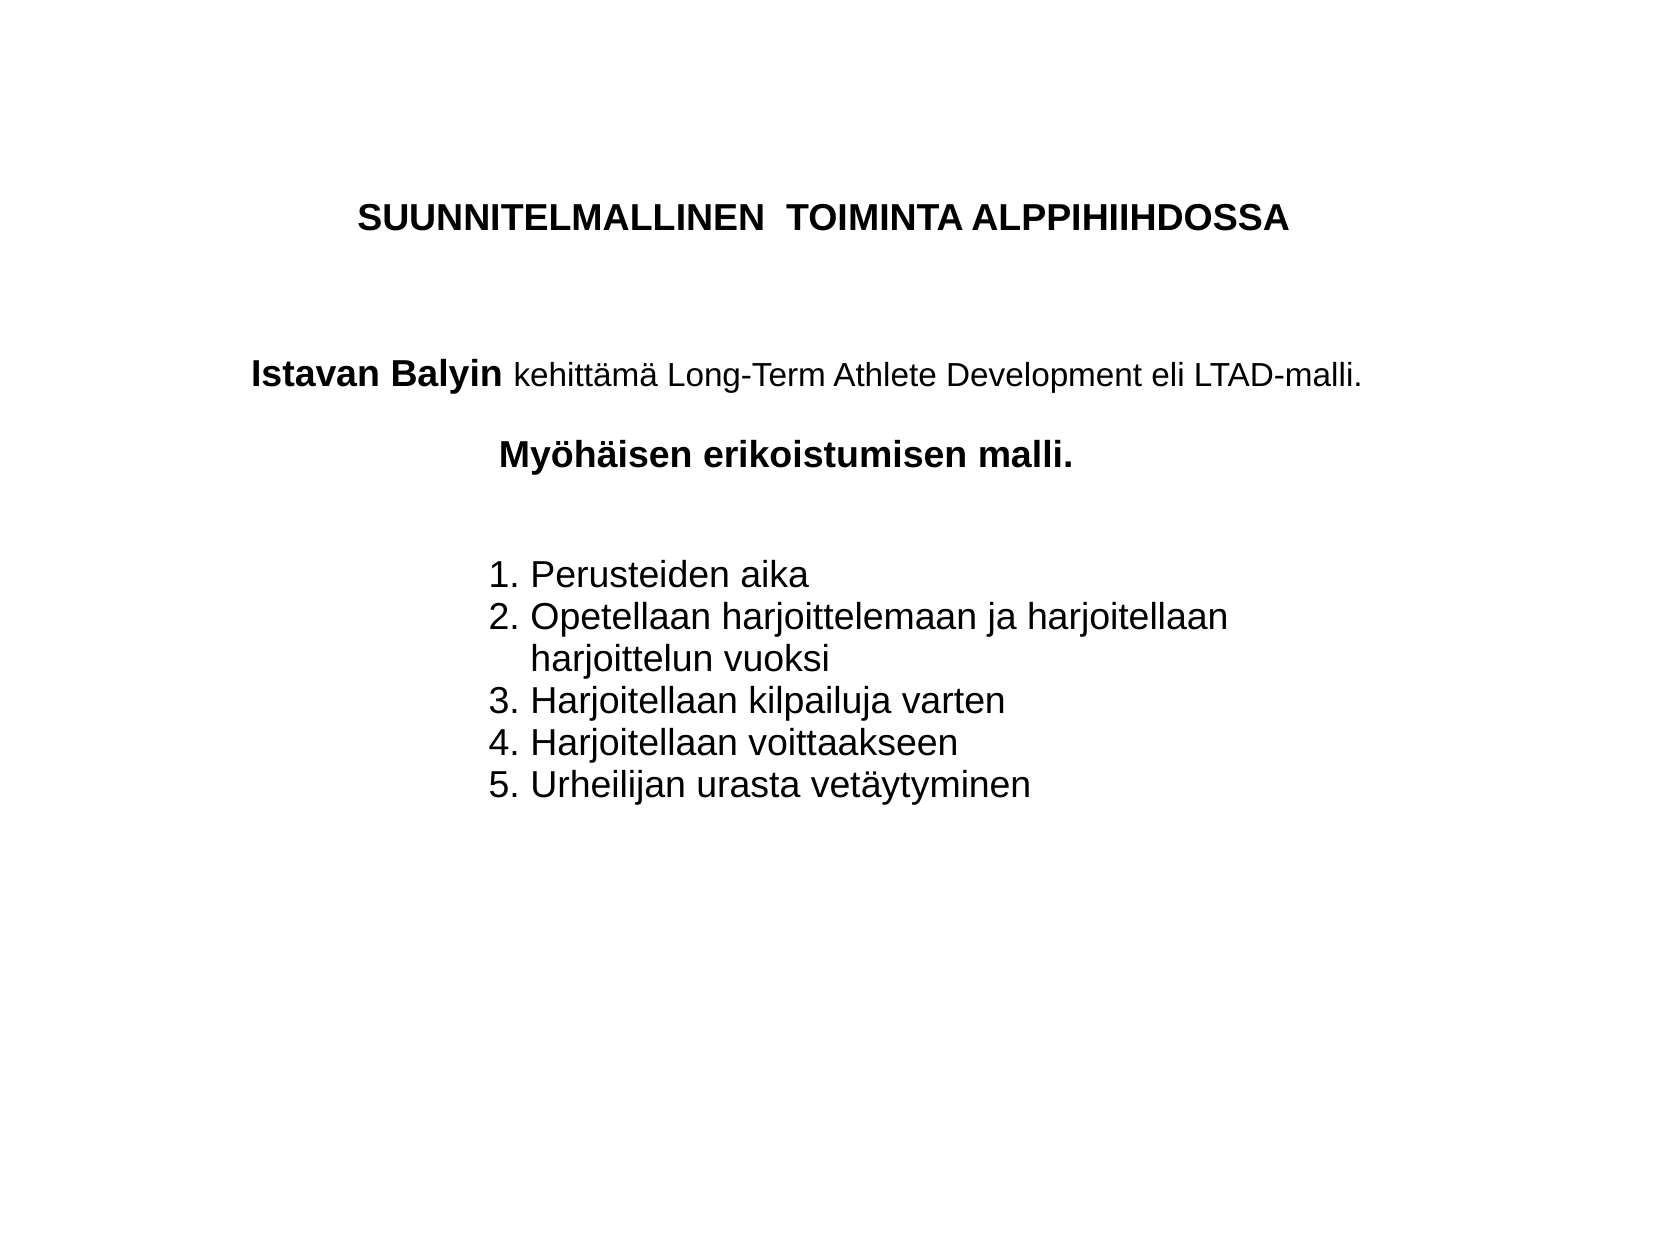

SUUNNITELMALLINEN TOIMINTA ALPPIHIIHDOSSA
Istavan Balyin kehittämä Long-Term Athlete Development eli LTAD-malli.
Myöhäisen erikoistumisen malli.
1. Perusteiden aika
2. Opetellaan harjoittelemaan ja harjoitellaan harjoittelun vuoksi
3. Harjoitellaan kilpailuja varten
4. Harjoitellaan voittaakseen
5. Urheilijan urasta vetäytyminen